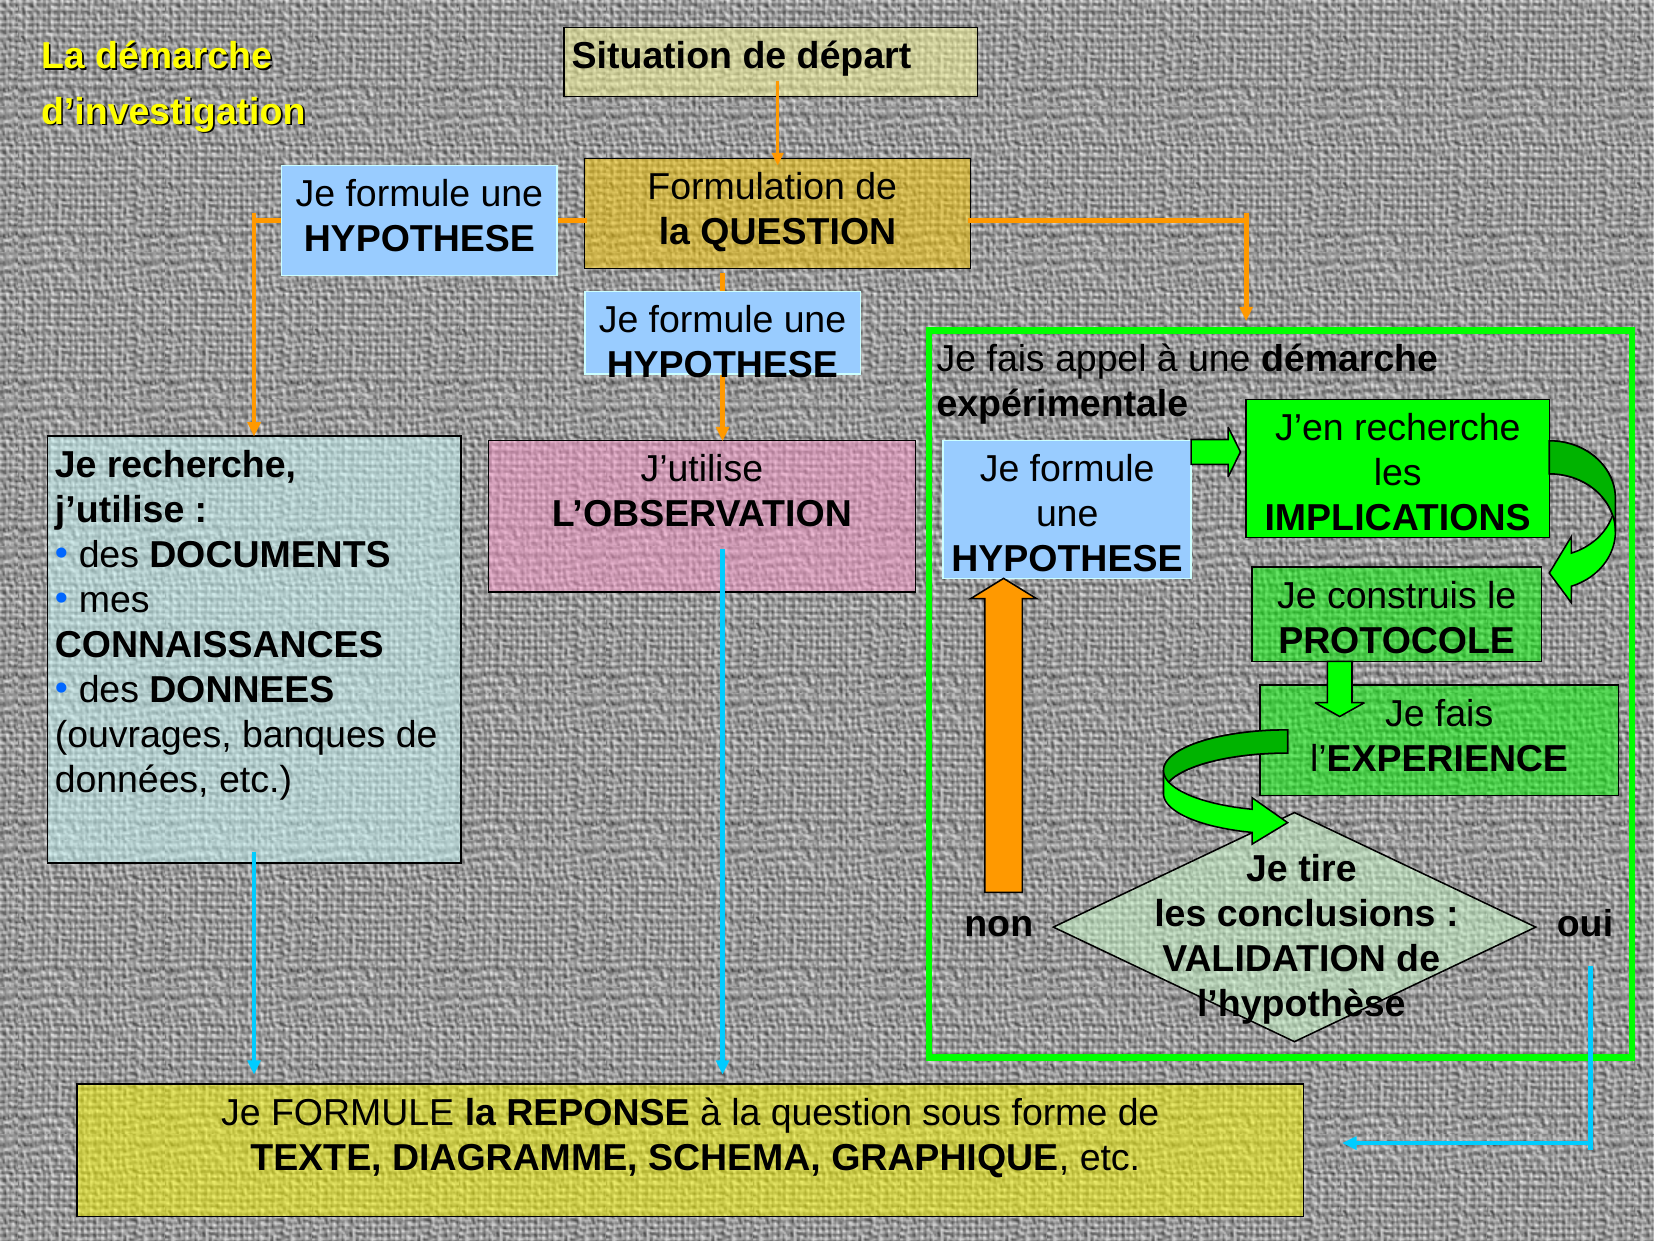

La démarche
d’investigation
Situation de départ
Formulation de
la QUESTION
Je formule une HYPOTHESE
Je formule une HYPOTHESE
Je fais appel à une démarche expérimentale
J’en recherche les IMPLICATIONS
Je recherche, j’utilise :
 des DOCUMENTS
 mes CONNAISSANCES
 des DONNEES (ouvrages, banques de données, etc.)
J’utilise L’OBSERVATION
Je formule une HYPOTHESE
Je construis le PROTOCOLE
Je fais l’EXPERIENCE
Je tire
 les conclusions :
VALIDATION de
l’hypothèse
non
oui
Je FORMULE la REPONSE à la question sous forme de
 TEXTE, DIAGRAMME, SCHEMA, GRAPHIQUE, etc.